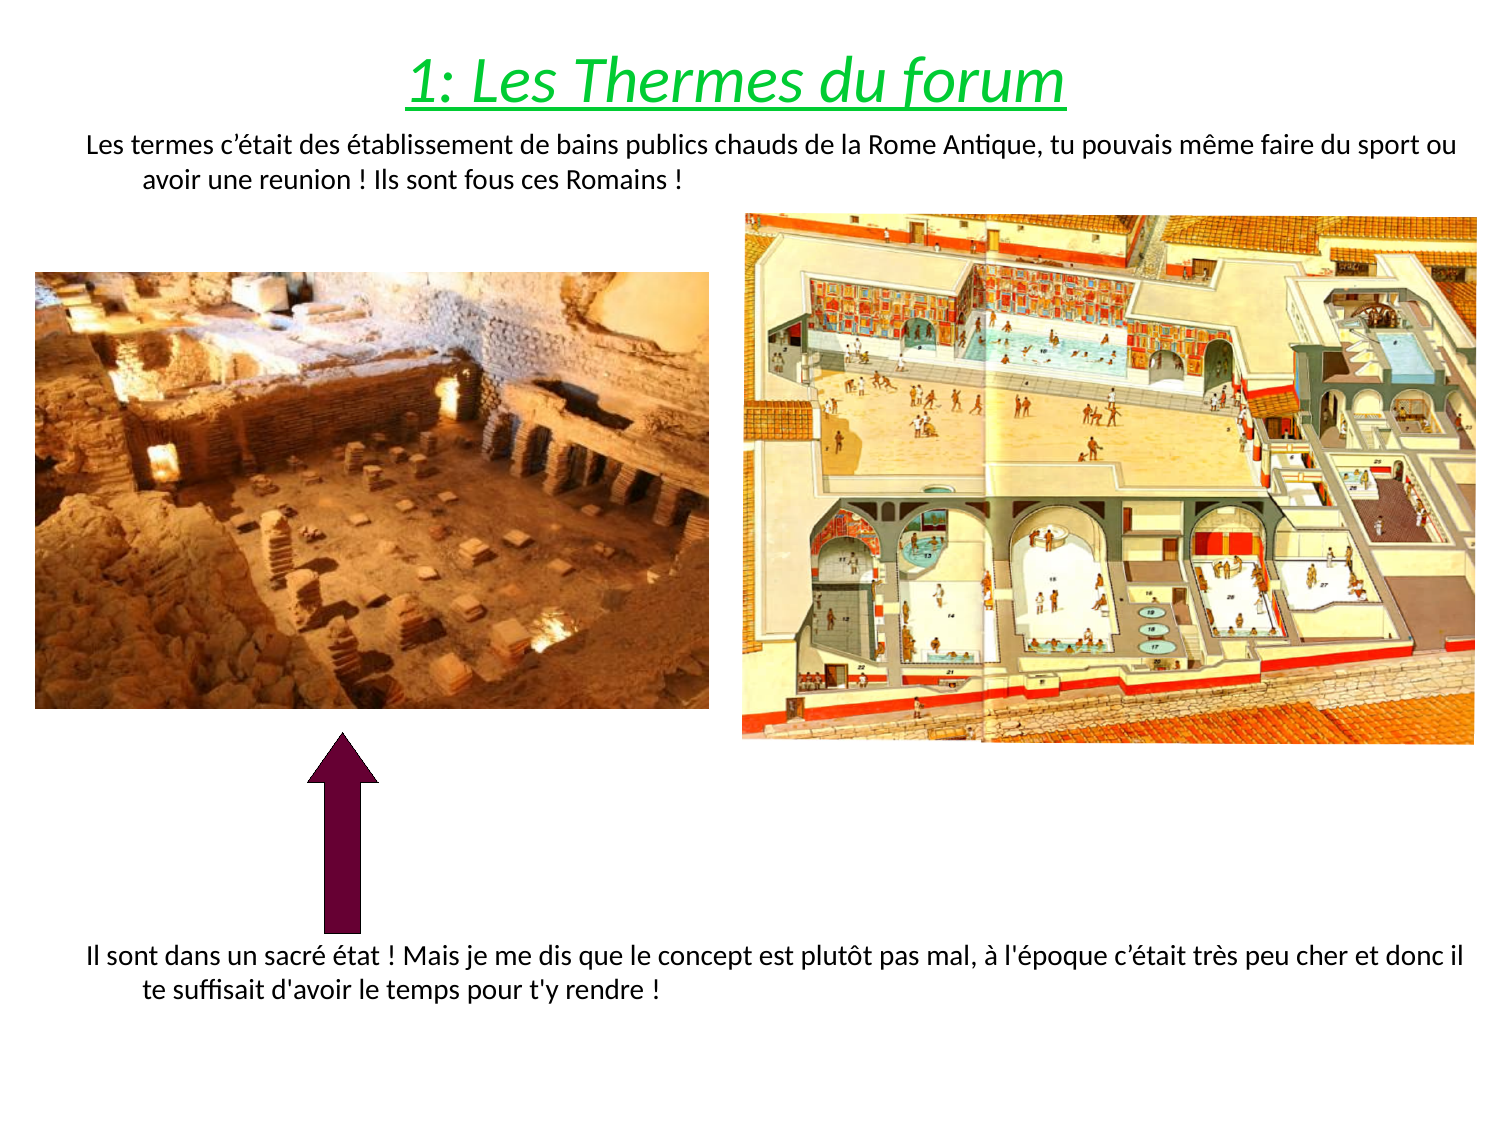

# 1: Les Thermes du forum
Les termes c’était des établissement de bains publics chauds de la Rome Antique, tu pouvais même faire du sport ou avoir une reunion ! Ils sont fous ces Romains !
Il sont dans un sacré état ! Mais je me dis que le concept est plutôt pas mal, à l'époque c’était très peu cher et donc il te suffisait d'avoir le temps pour t'y rendre !